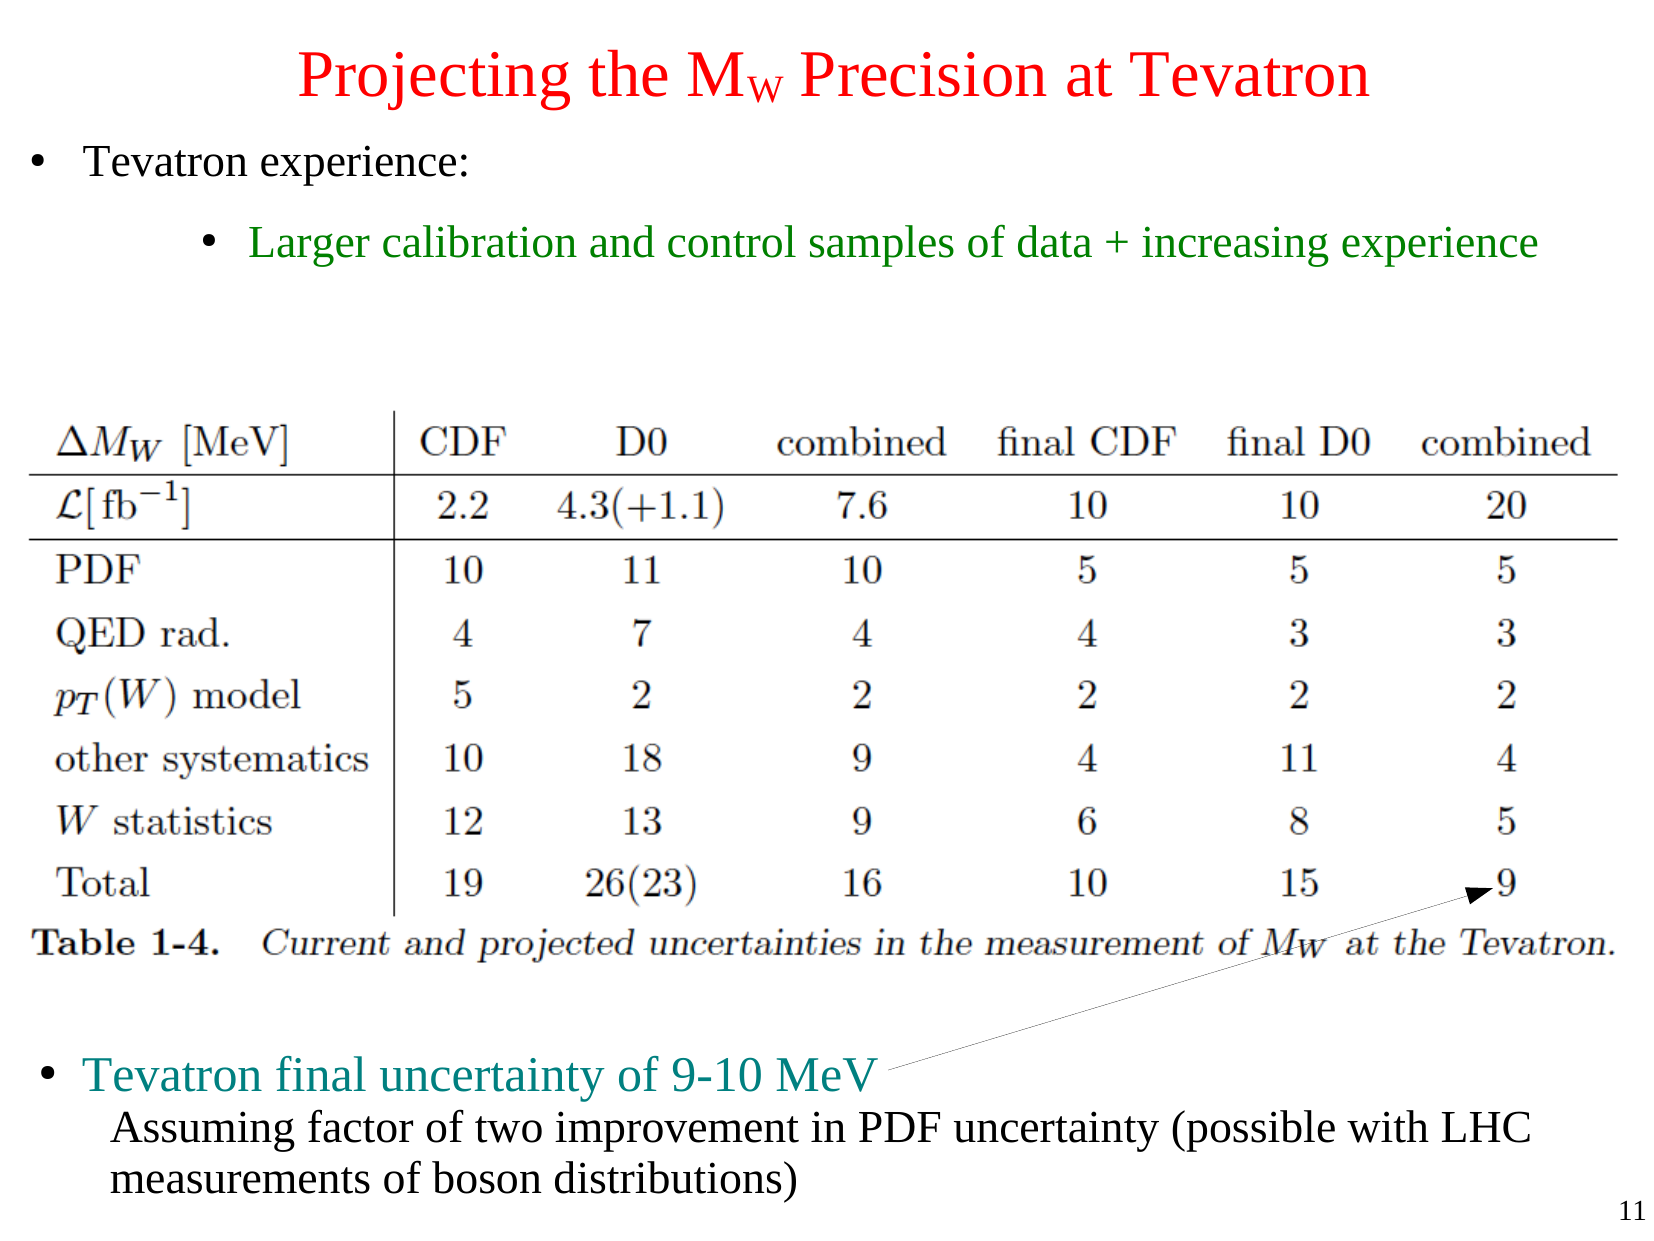

# Projecting the MW Precision at Tevatron
Tevatron experience:
Larger calibration and control samples of data + increasing experience
 Tevatron final uncertainty of 9-10 MeV
Assuming factor of two improvement in PDF uncertainty (possible with LHC measurements of boson distributions)
11